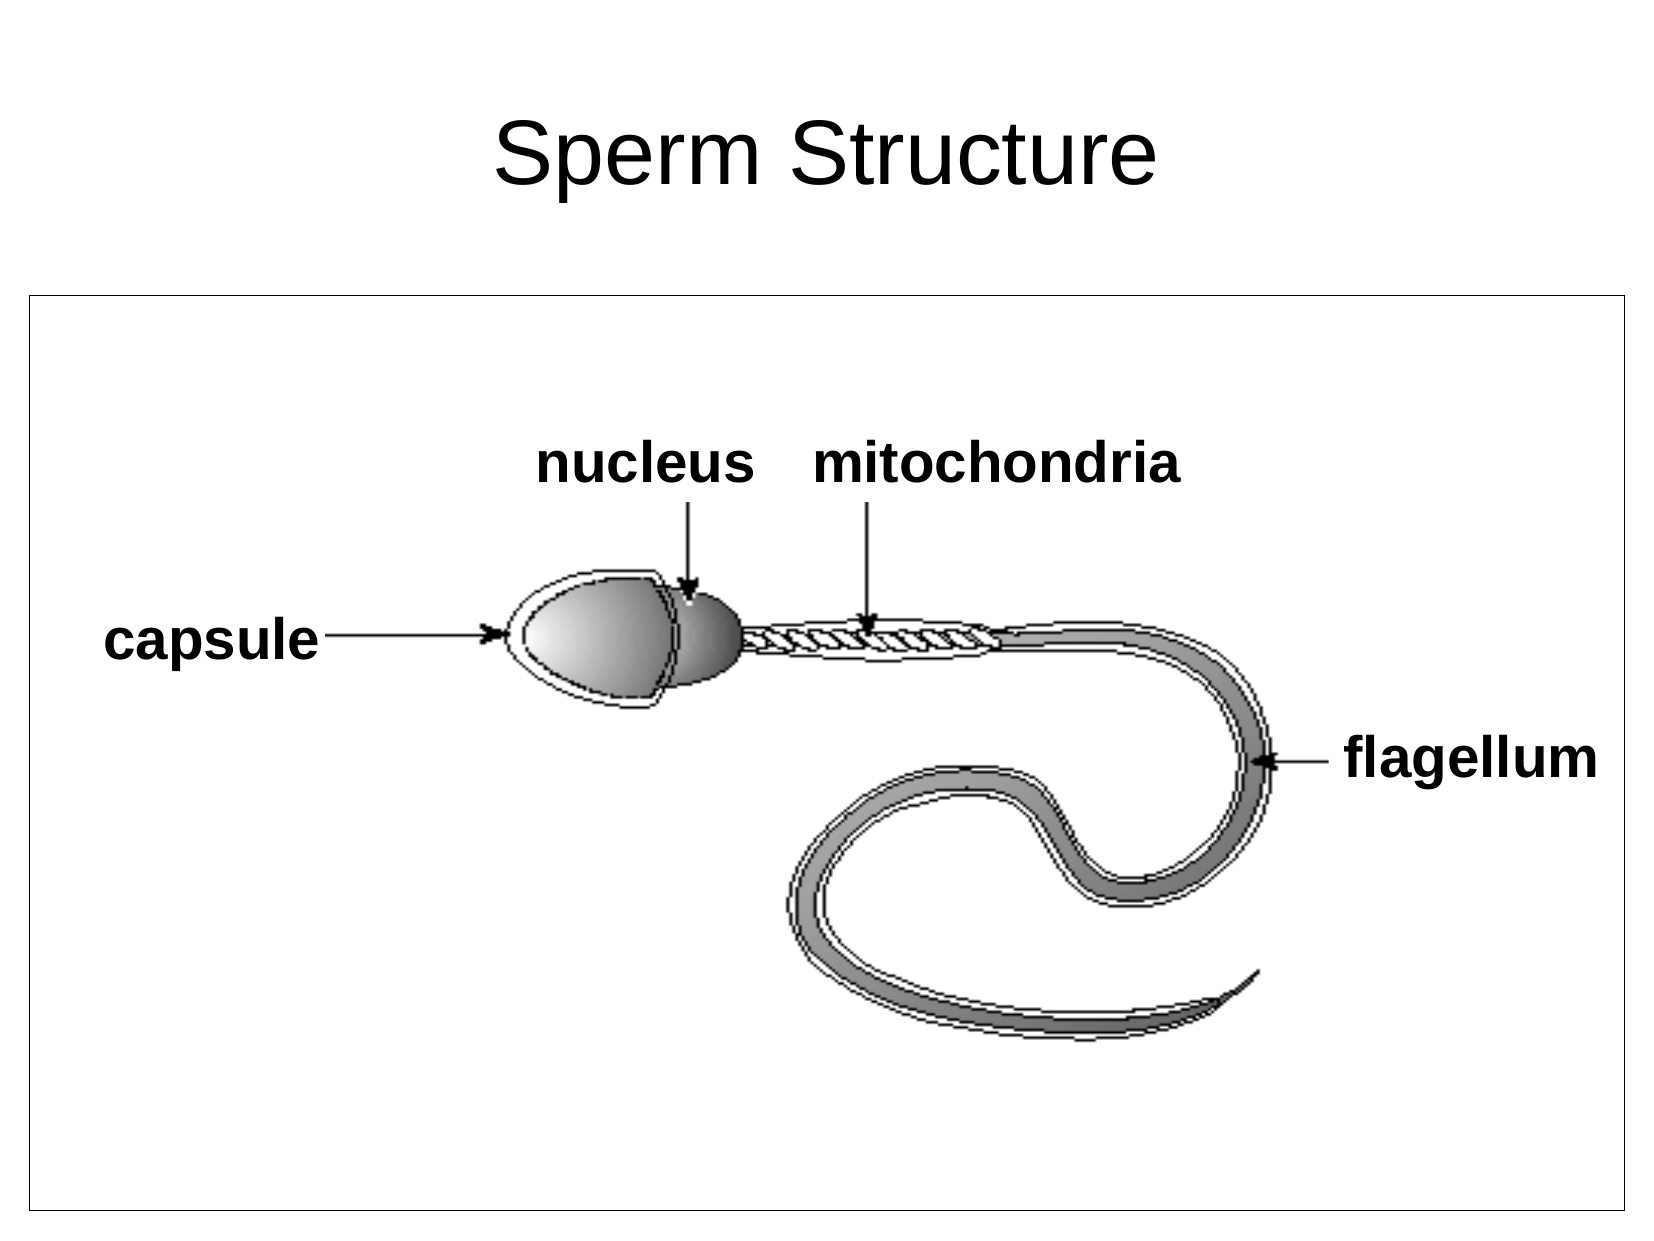

# Sperm Structure
nucleus
mitochondria
capsule
flagellum